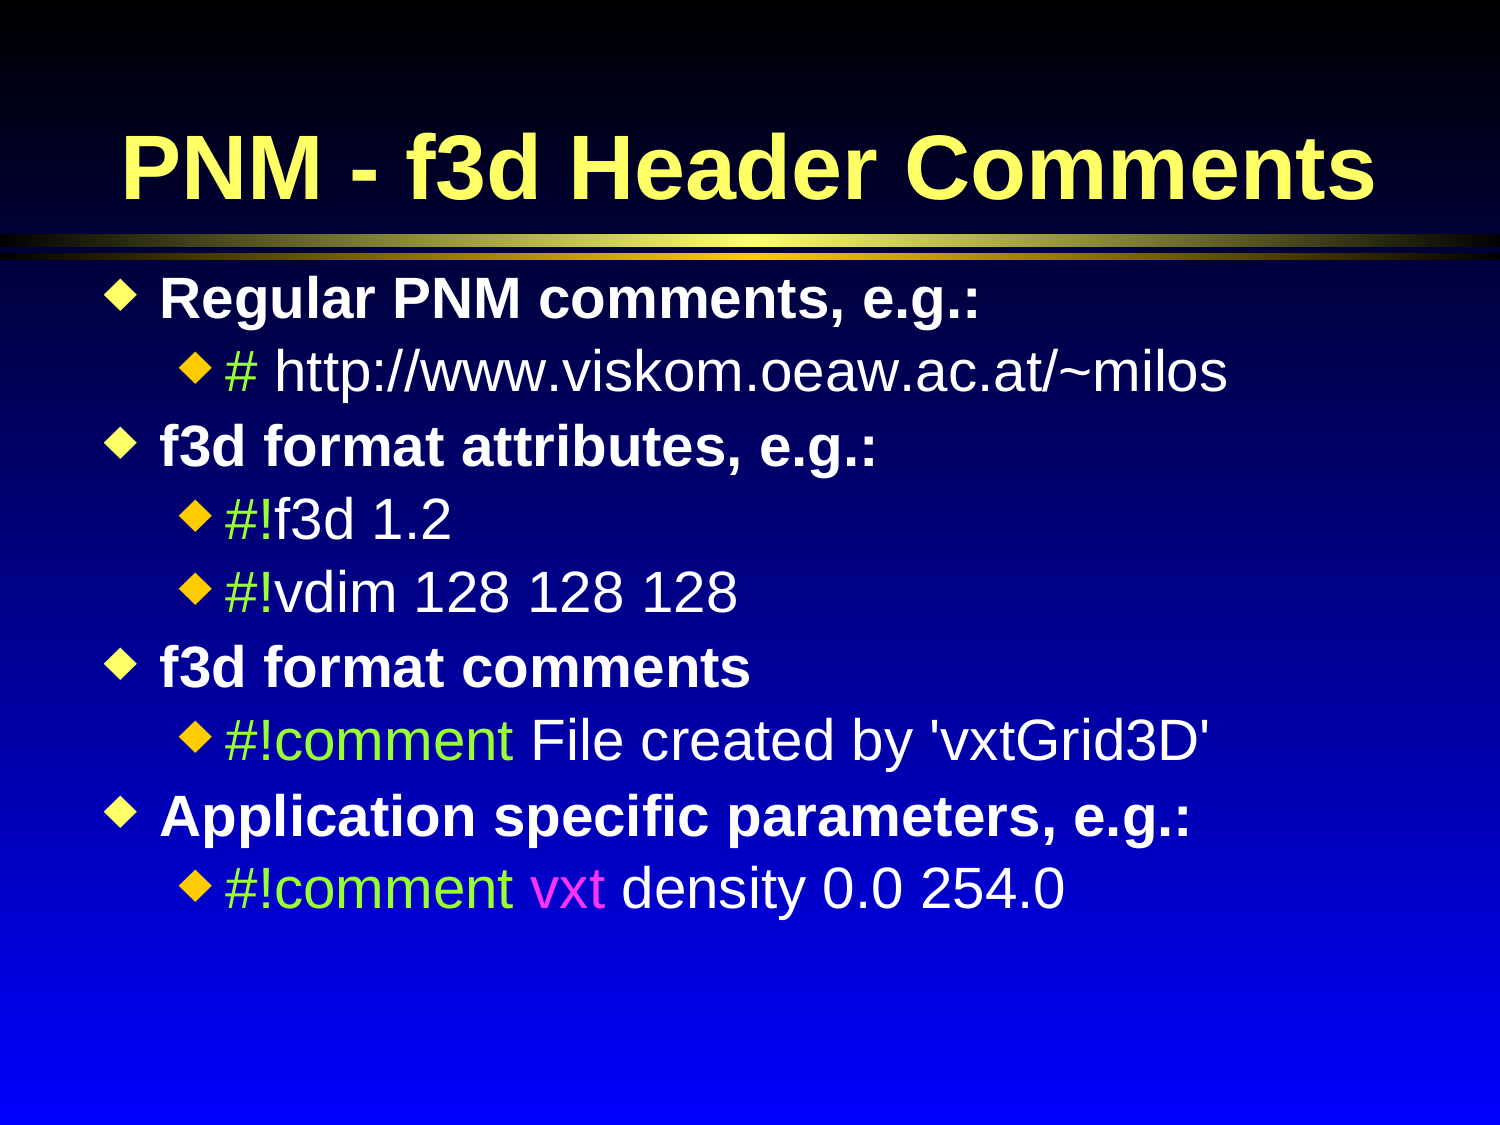

# PNM - f3d Header Comments
Regular PNM comments, e.g.:
# http://www.viskom.oeaw.ac.at/~milos
f3d format attributes, e.g.:
#!f3d 1.2
#!vdim 128 128 128
f3d format comments
#!comment File created by 'vxtGrid3D'
Application specific parameters, e.g.:
#!comment vxt density 0.0 254.0